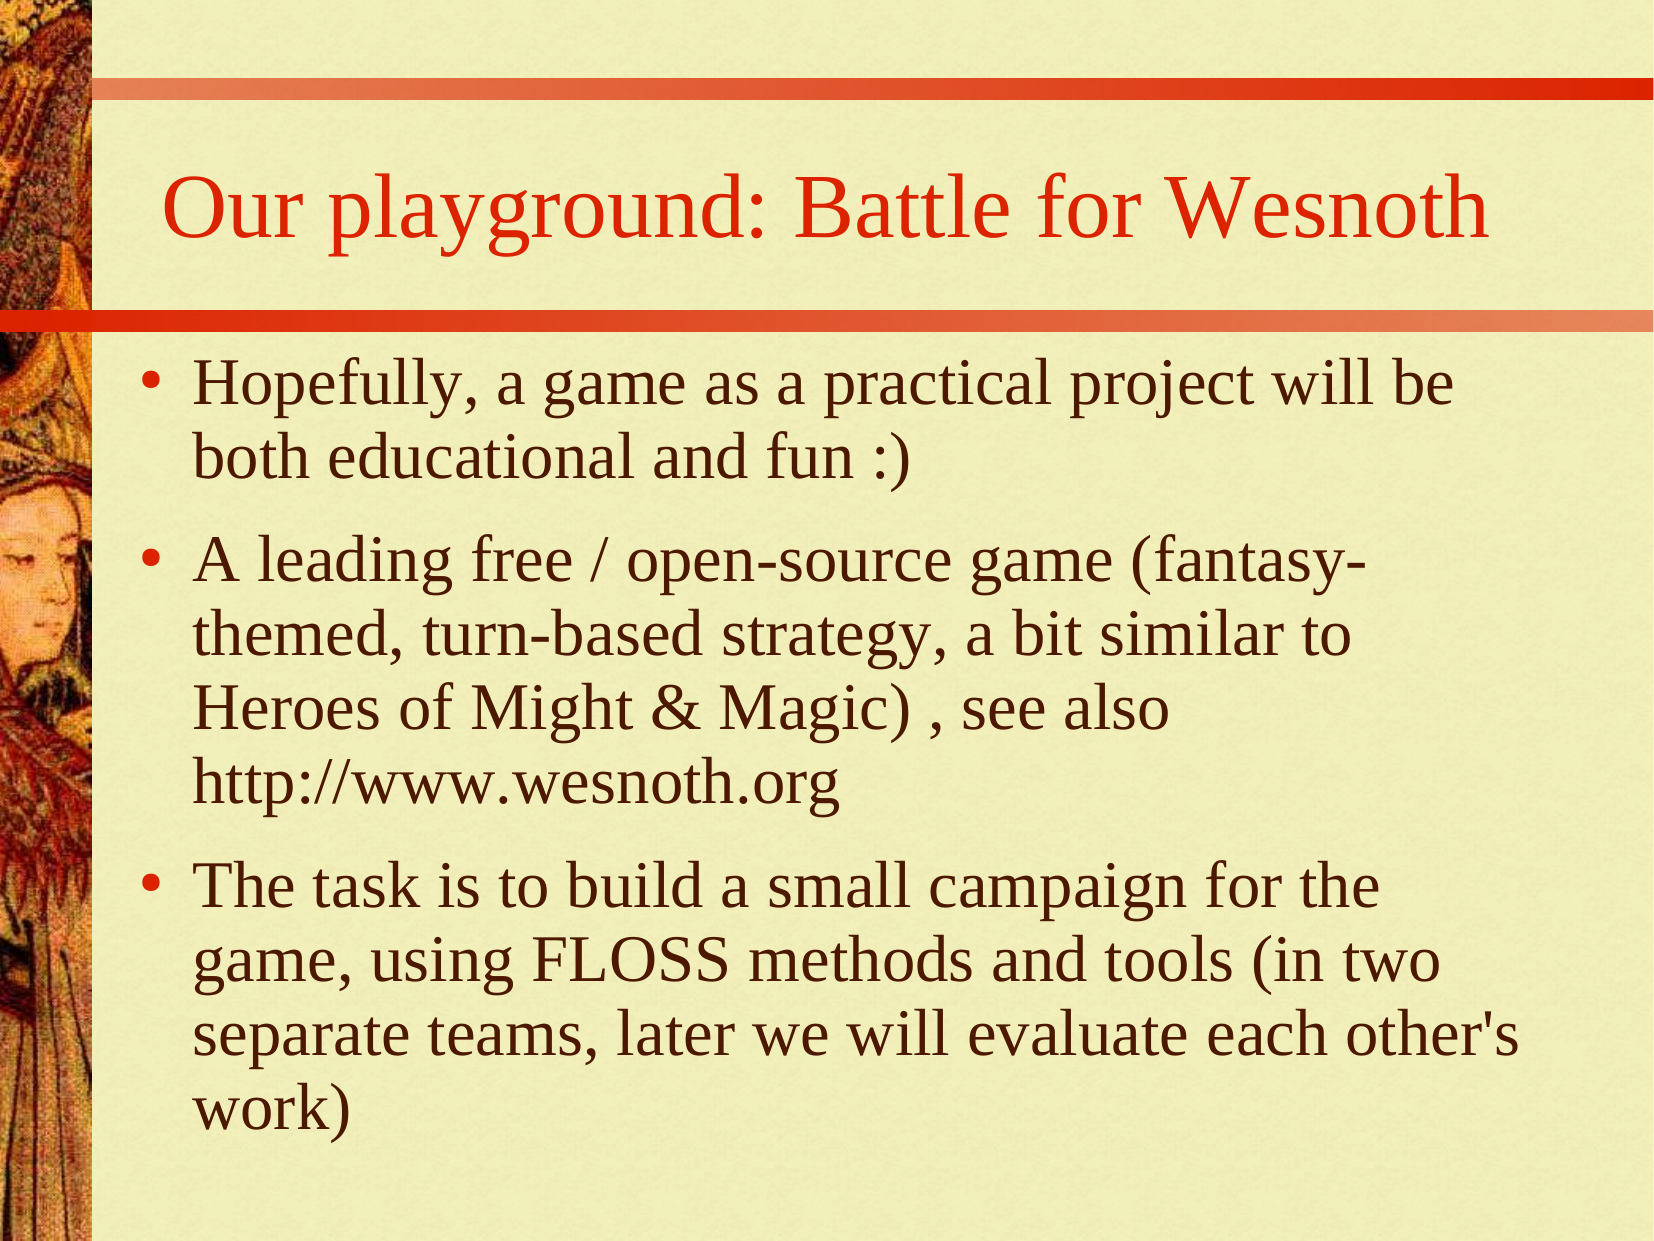

# Our playground: Battle for Wesnoth
Hopefully, a game as a practical project will be both educational and fun :)
A leading free / open-source game (fantasy-themed, turn-based strategy, a bit similar to Heroes of Might & Magic) , see also http://www.wesnoth.org
The task is to build a small campaign for the game, using FLOSS methods and tools (in two separate teams, later we will evaluate each other's work)